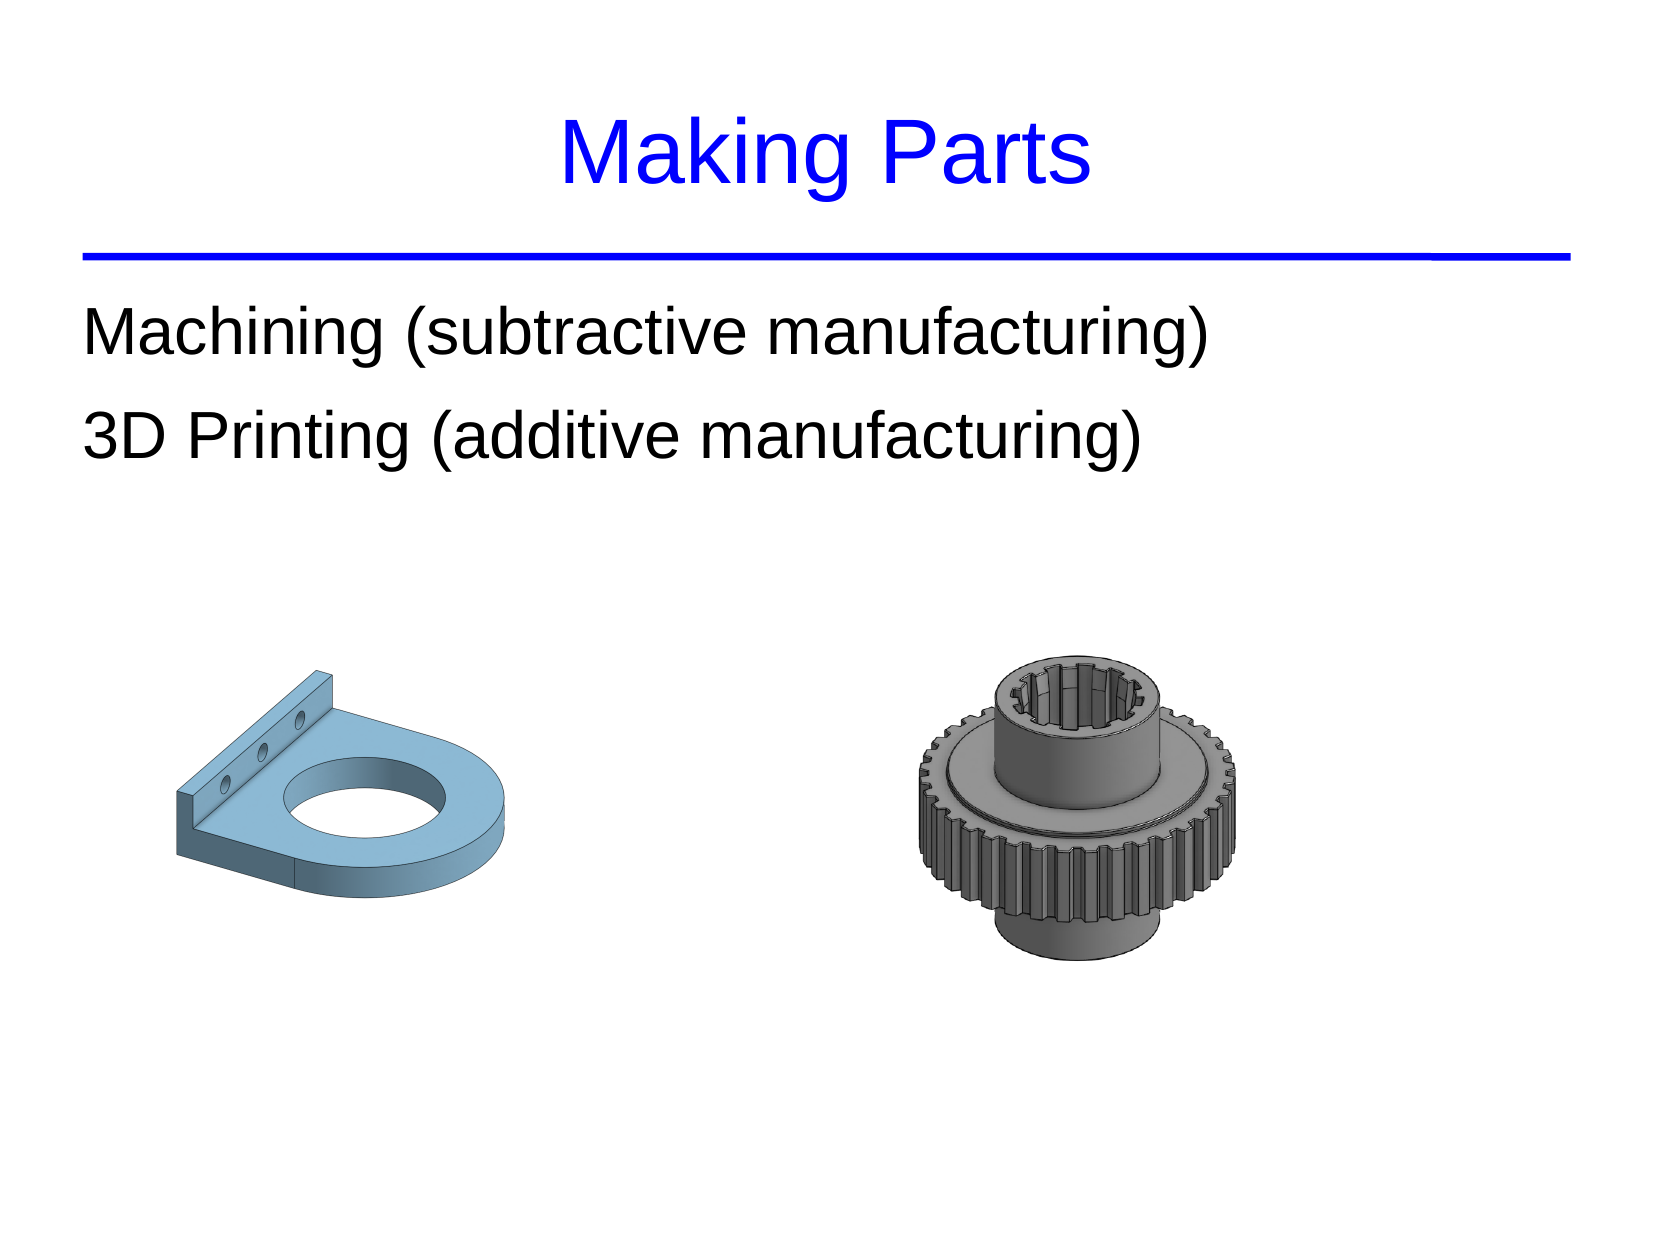

# Making Parts
Machining (subtractive manufacturing)
3D Printing (additive manufacturing)